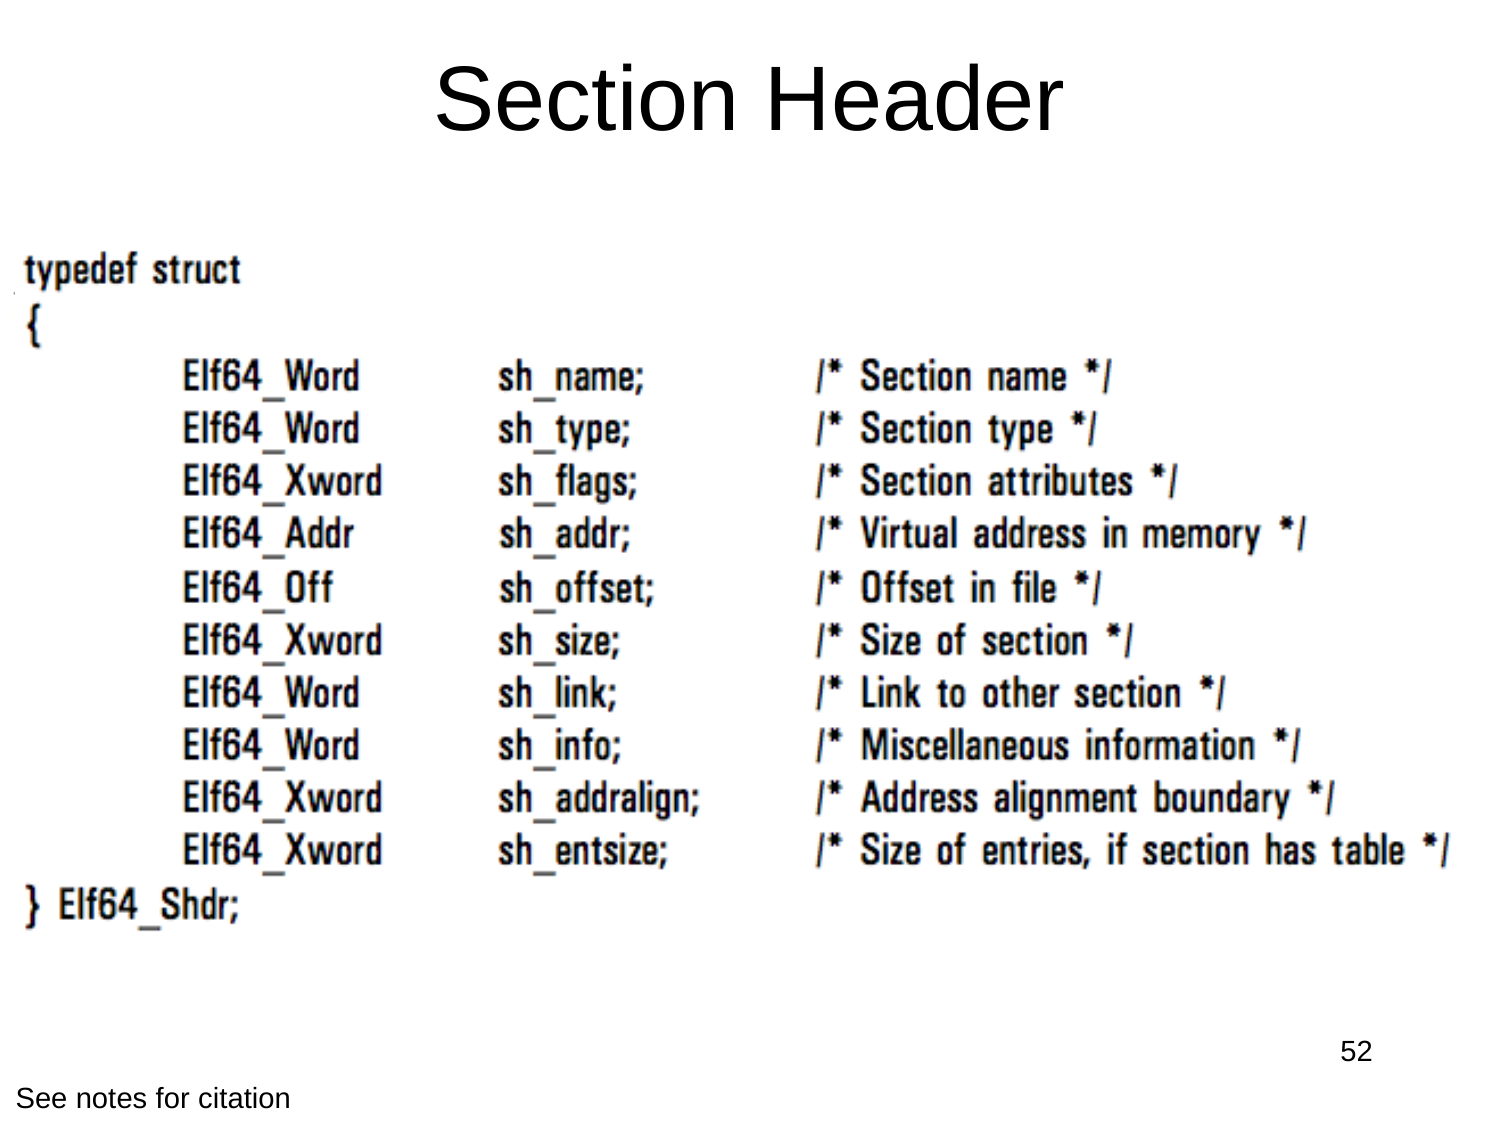

# Section Header
See notes for citation